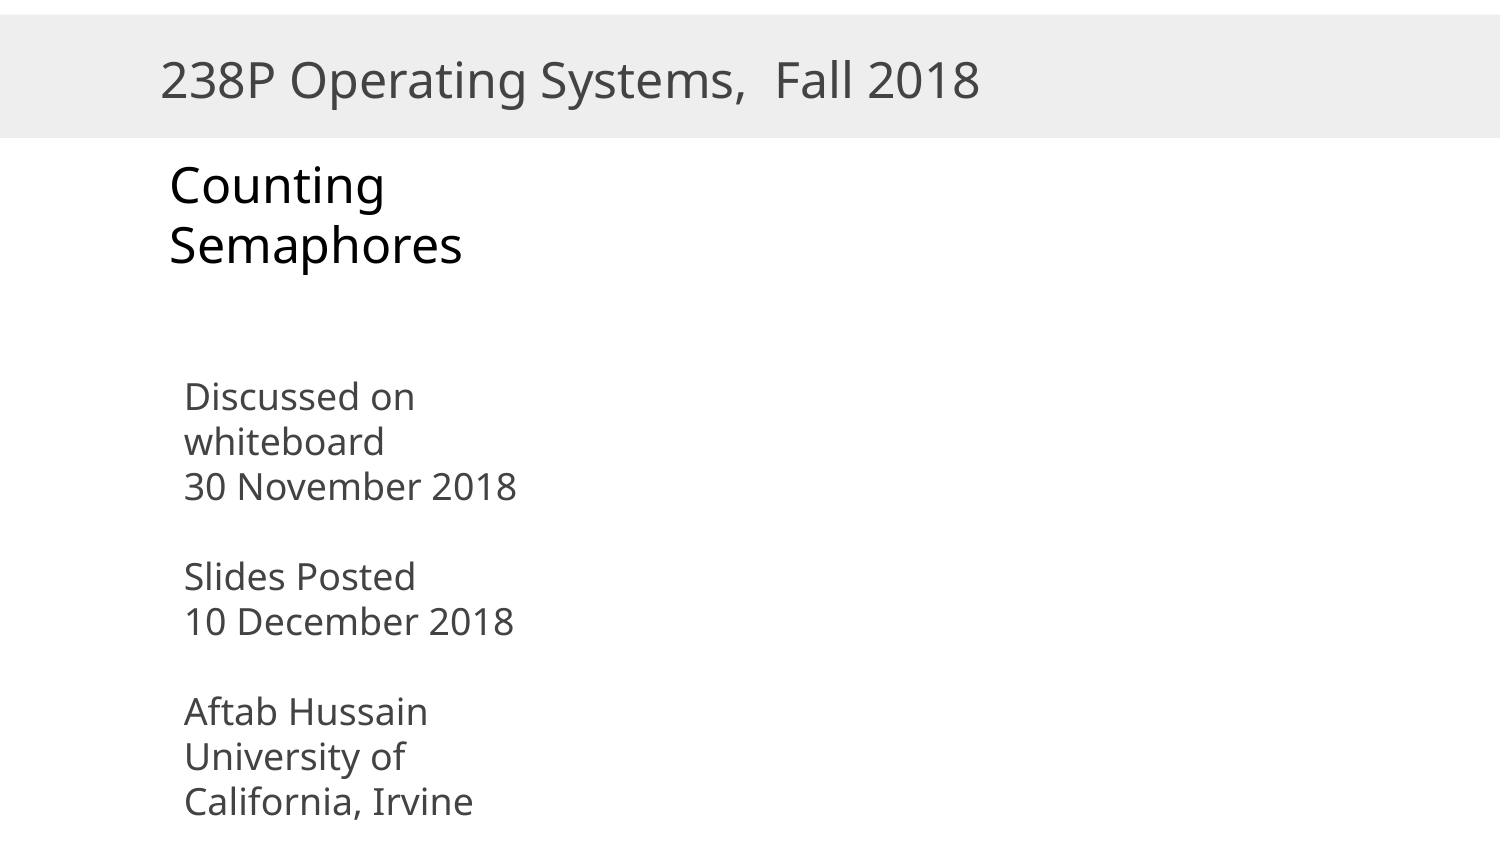

238P Operating Systems, Fall 2018
Counting Semaphores
Discussed on whiteboard
30 November 2018
Slides Posted
10 December 2018
Aftab Hussain
University of California, Irvine